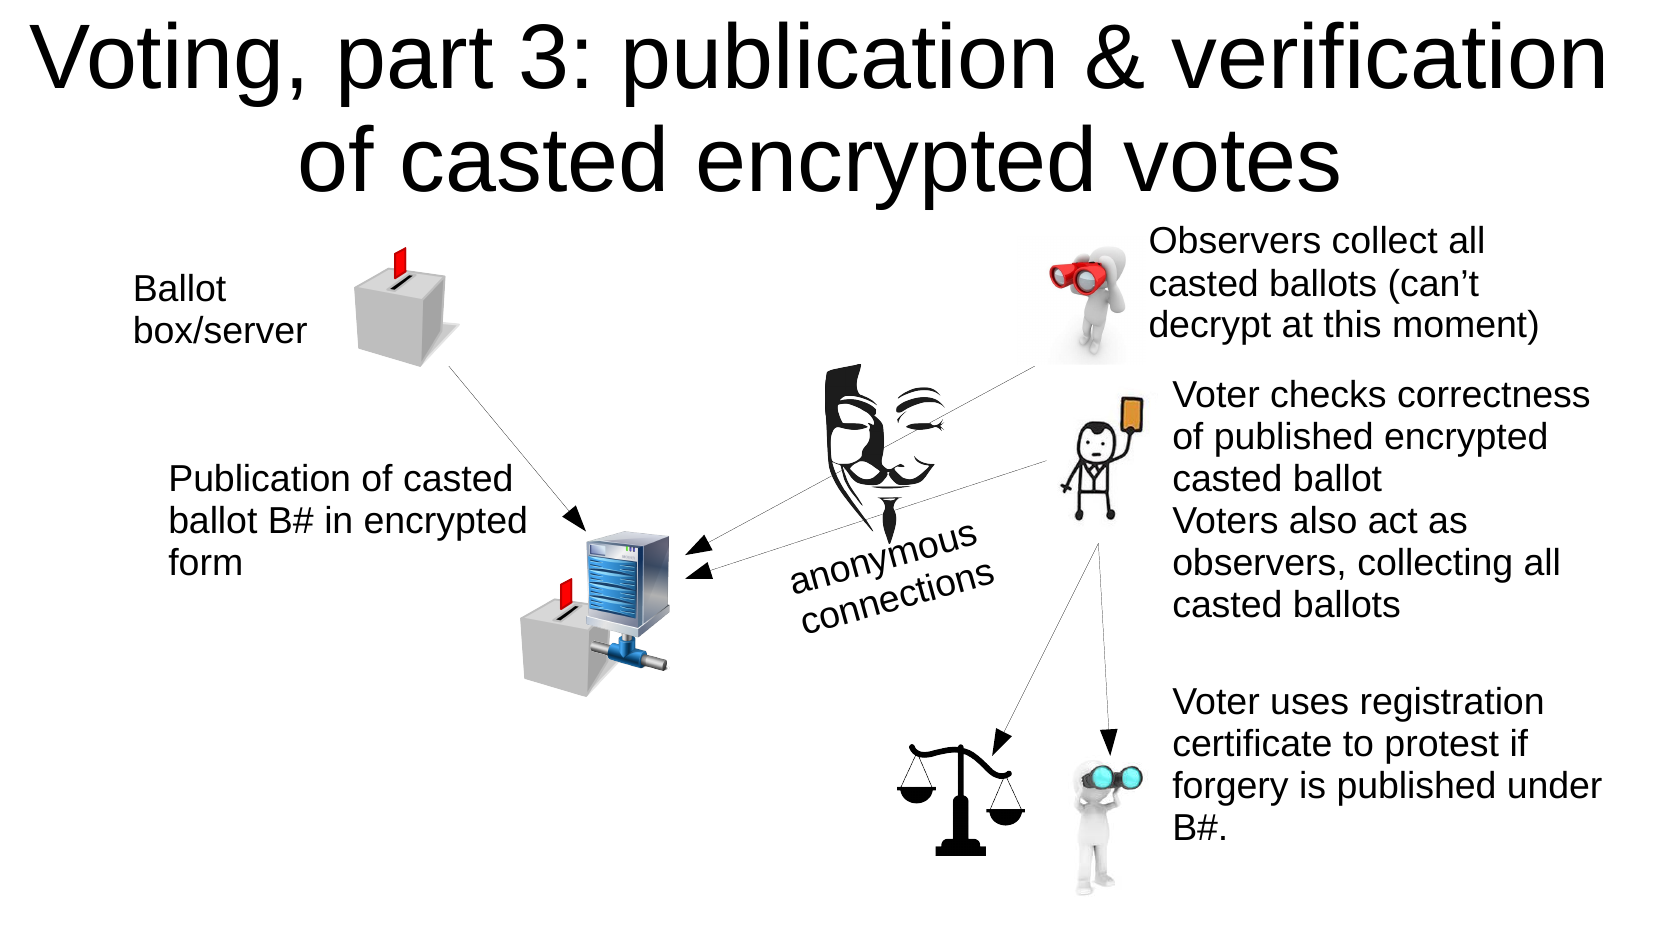

# Voting, part 3: publication & verification of casted encrypted votes
Observers collect all casted ballots (can’t decrypt at this moment)
Ballot box/server
Voter checks correctness of published encrypted casted ballot
Voters also act as observers, collecting all casted ballots
Publication of casted ballot B# in encrypted form
anonymous connections
Voter uses registration certificate to protest if forgery is published under B#.